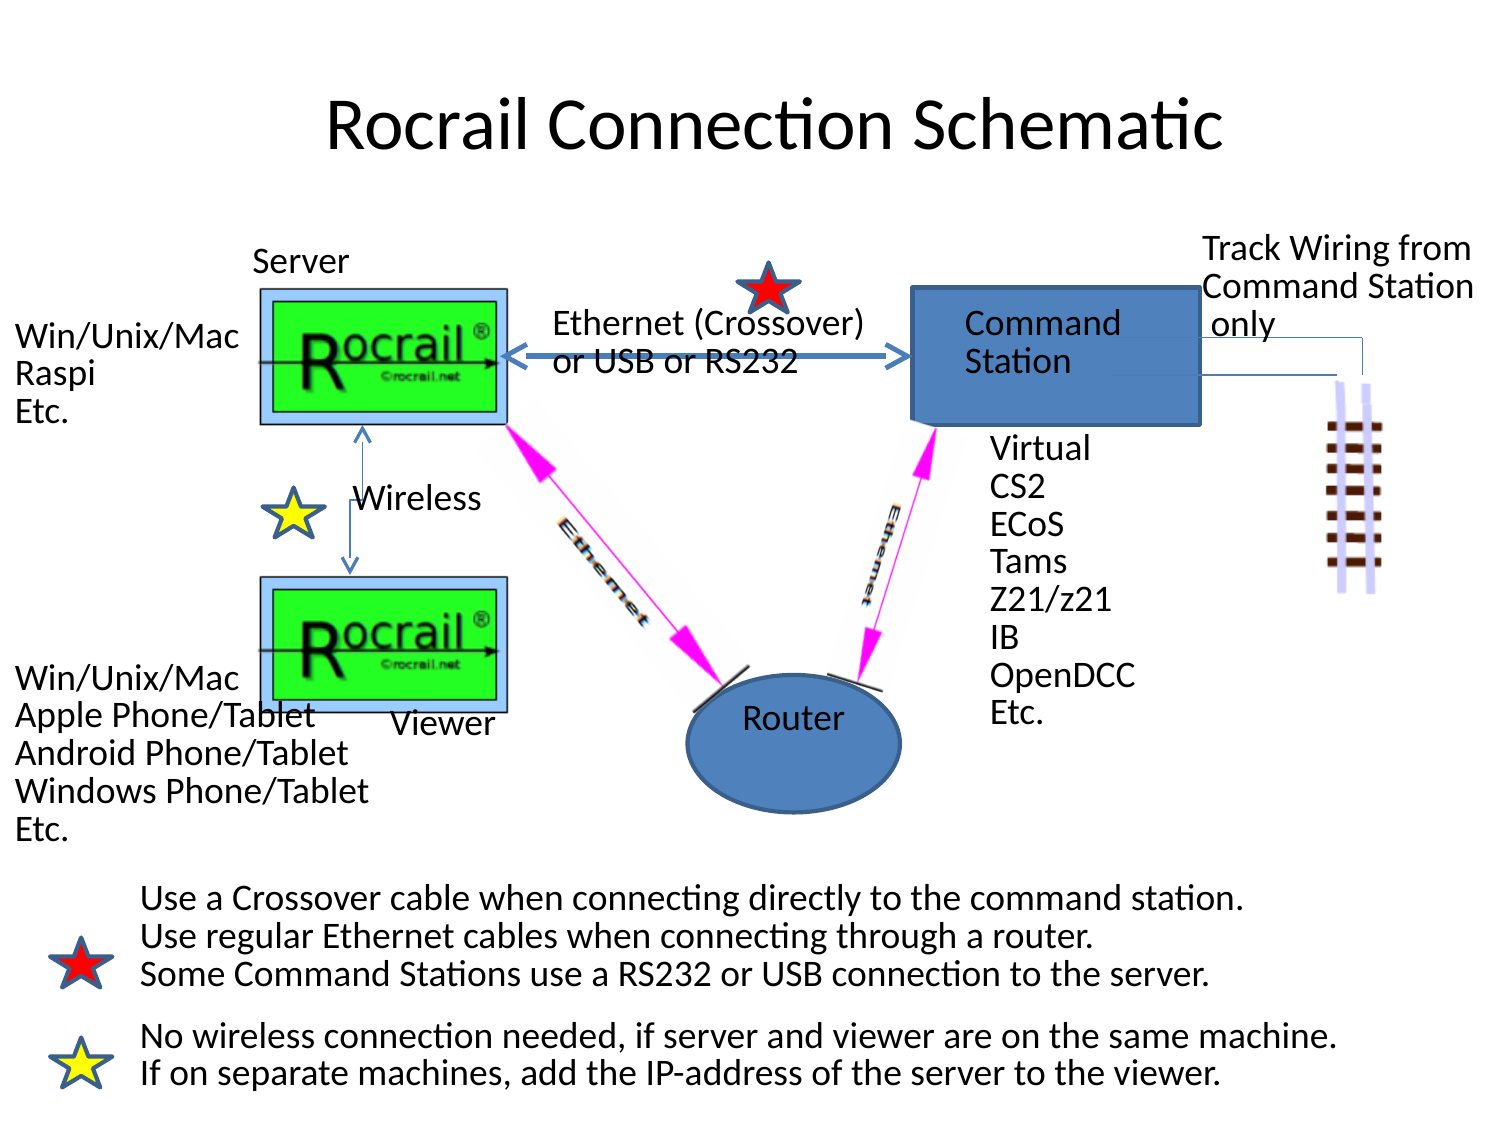

# Rocrail Connection Schematic
Track Wiring from Command Station
 only
Server
Ethernet (Crossover) or USB or RS232
Command
Station
Win/Unix/Mac
Raspi
Etc.
Virtual
CS2
ECoS
Tams
Z21/z21
IB
OpenDCC
Etc.
Wireless
Win/Unix/Mac
Apple Phone/Tablet
Android Phone/Tablet
Windows Phone/Tablet
Etc.
Router
Viewer
Use a Crossover cable when connecting directly to the command station.
Use regular Ethernet cables when connecting through a router.
Some Command Stations use a RS232 or USB connection to the server.
No wireless connection needed, if server and viewer are on the same machine.
If on separate machines, add the IP-address of the server to the viewer.